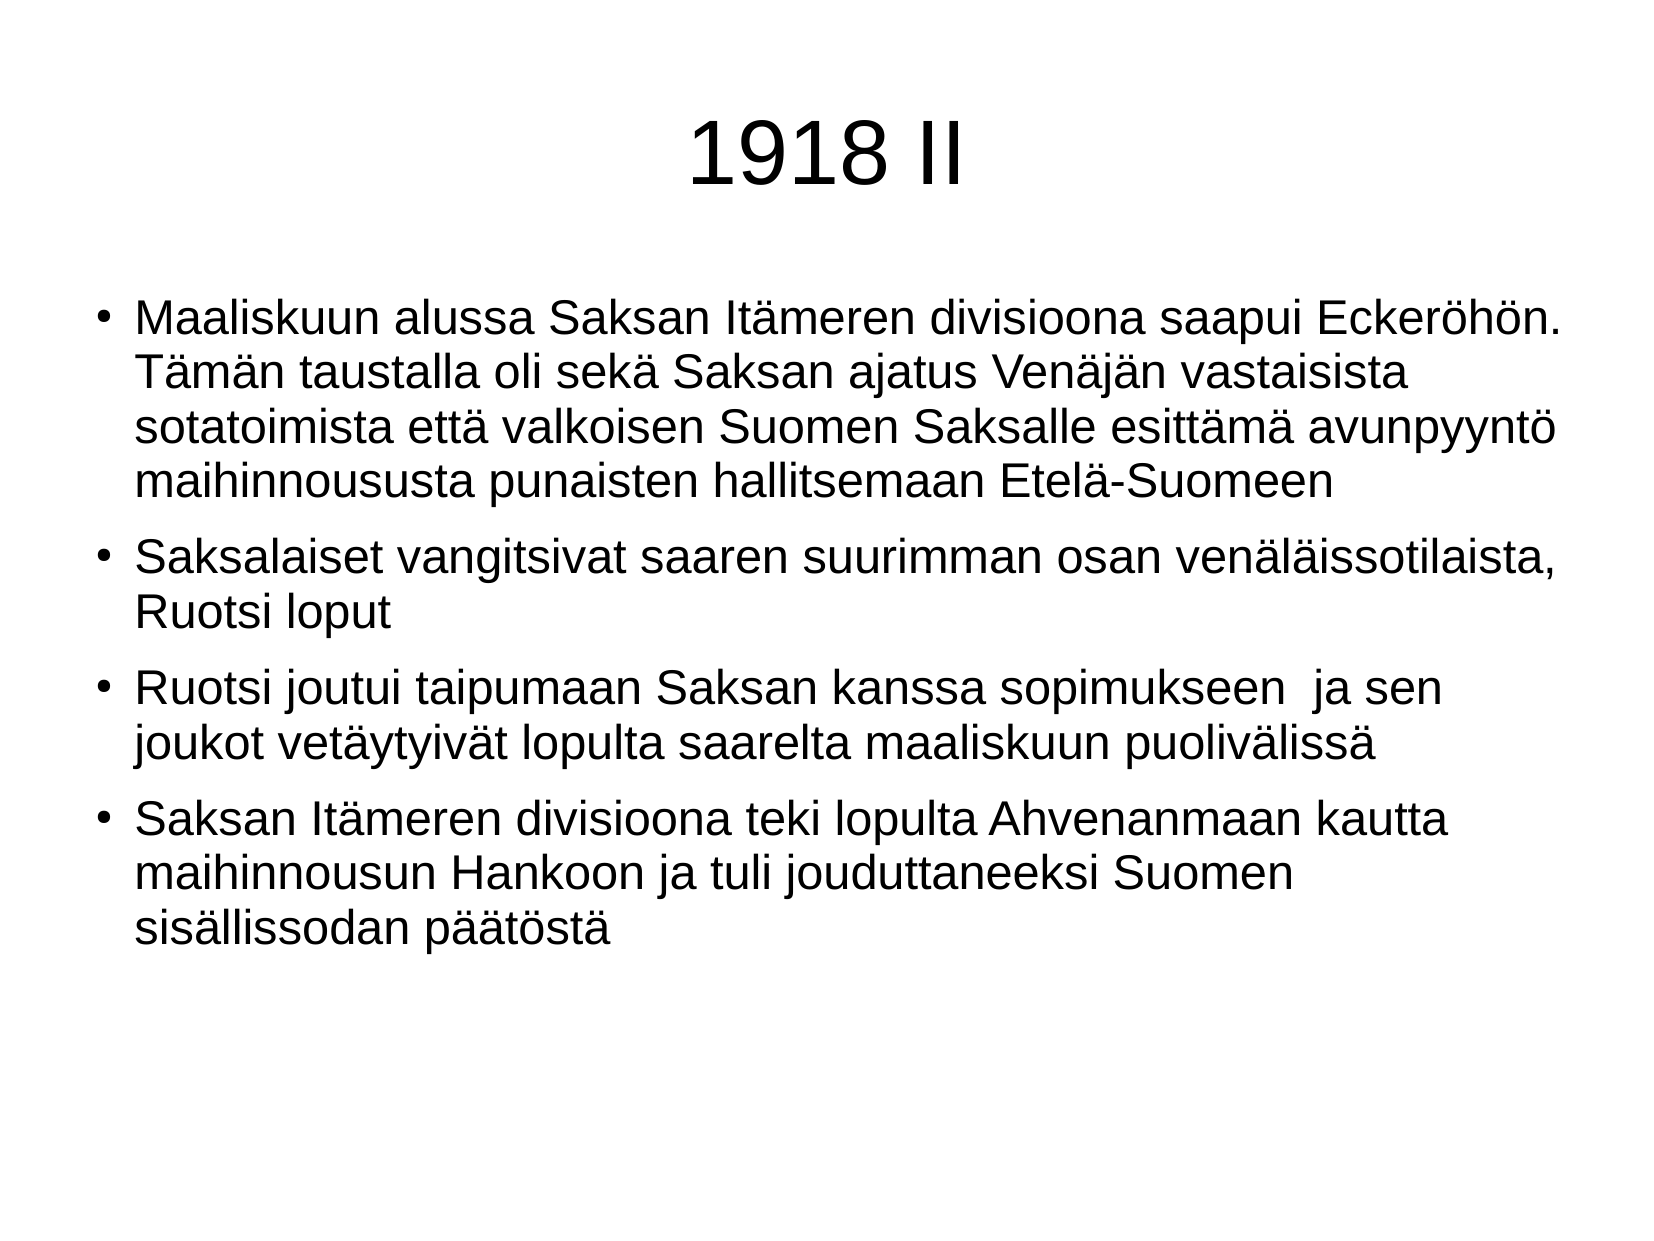

# 1918 II
Maaliskuun alussa Saksan Itämeren divisioona saapui Eckeröhön. Tämän taustalla oli sekä Saksan ajatus Venäjän vastaisista sotatoimista että valkoisen Suomen Saksalle esittämä avunpyyntö maihinnoususta punaisten hallitsemaan Etelä-Suomeen
Saksalaiset vangitsivat saaren suurimman osan venäläissotilaista, Ruotsi loput
Ruotsi joutui taipumaan Saksan kanssa sopimukseen ja sen joukot vetäytyivät lopulta saarelta maaliskuun puolivälissä
Saksan Itämeren divisioona teki lopulta Ahvenanmaan kautta maihinnousun Hankoon ja tuli jouduttaneeksi Suomen sisällissodan päätöstä